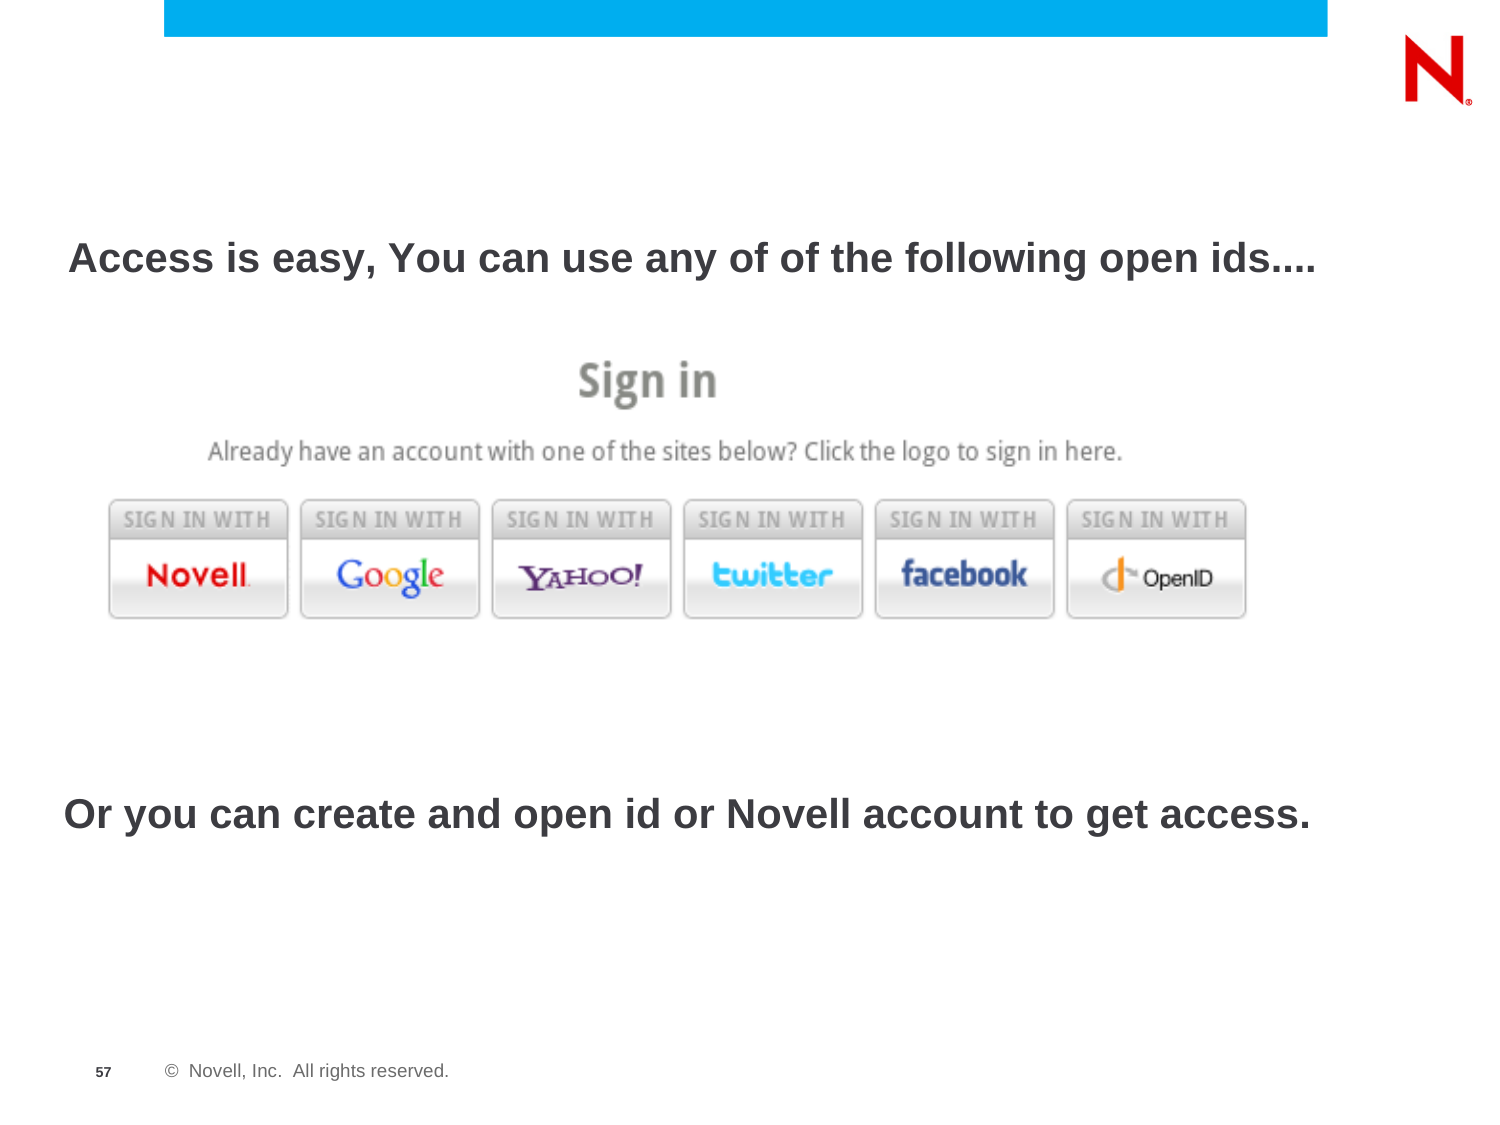

# Access is easy, You can use any of of the following open ids....
Or you can create and open id or Novell account to get access.